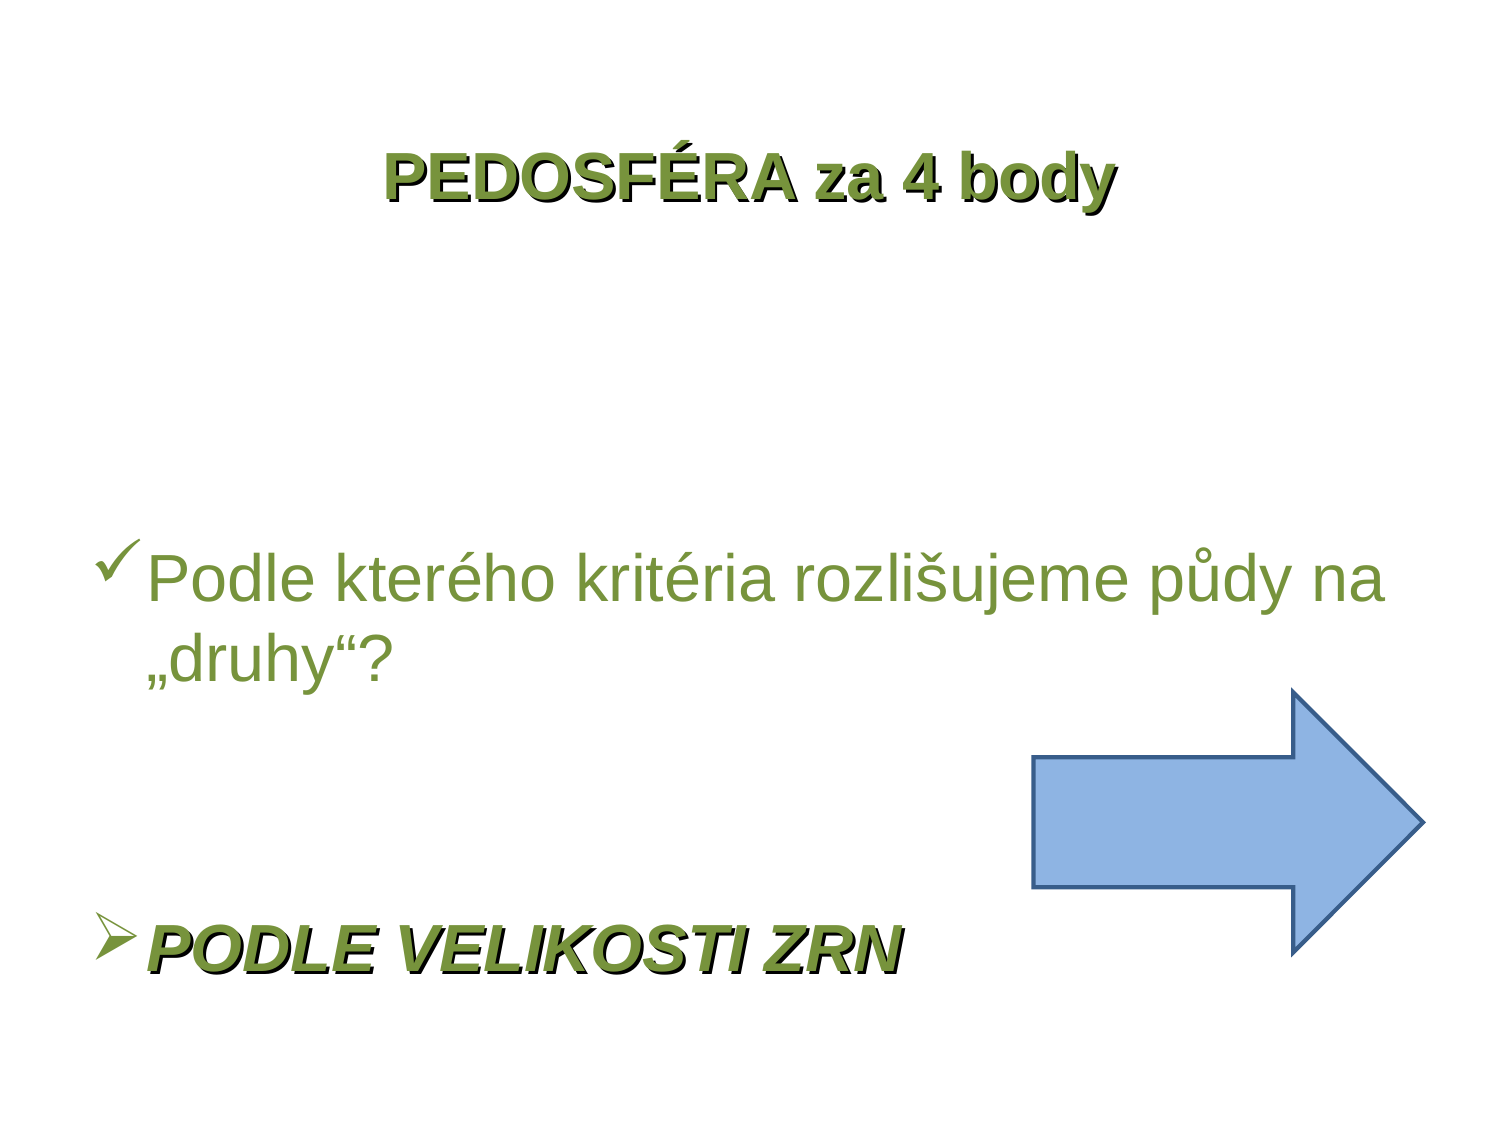

# PEDOSFÉRA za 4 body
Podle kterého kritéria rozlišujeme půdy na „druhy“?
PODLE VELIKOSTI ZRN